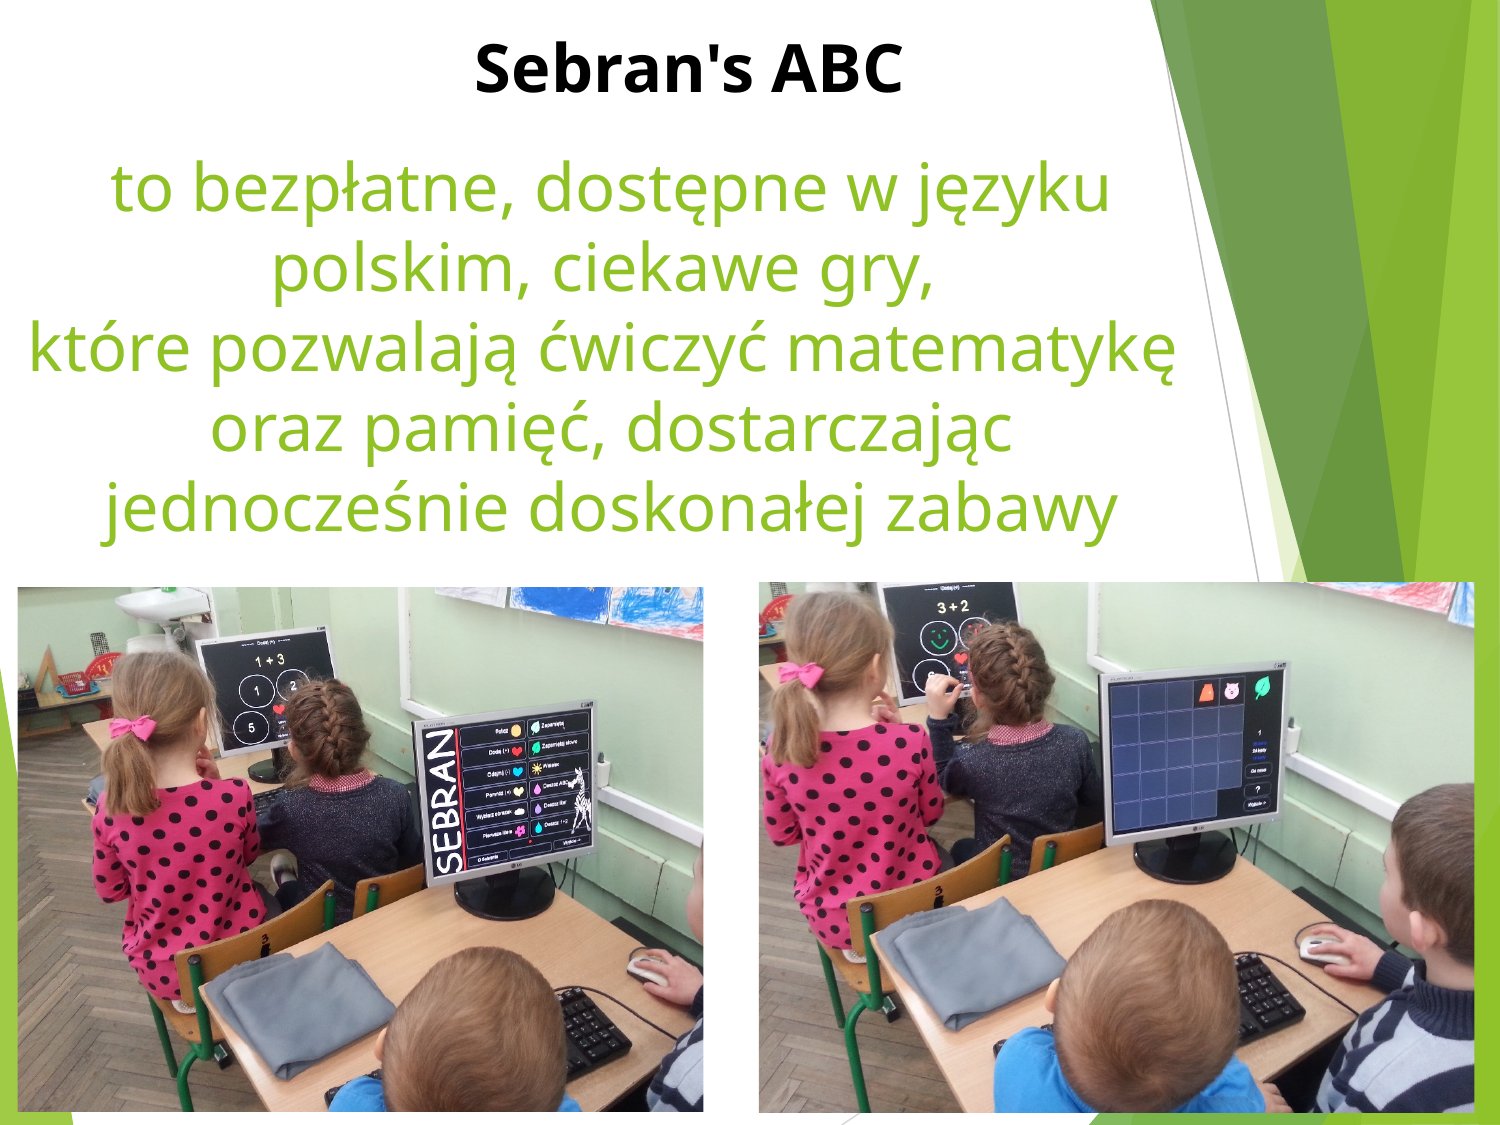

Sebran's ABC
# to bezpłatne, dostępne w języku polskim, ciekawe gry, które pozwalają ćwiczyć matematykę oraz pamięć, dostarczając jednocześnie doskonałej zabawy